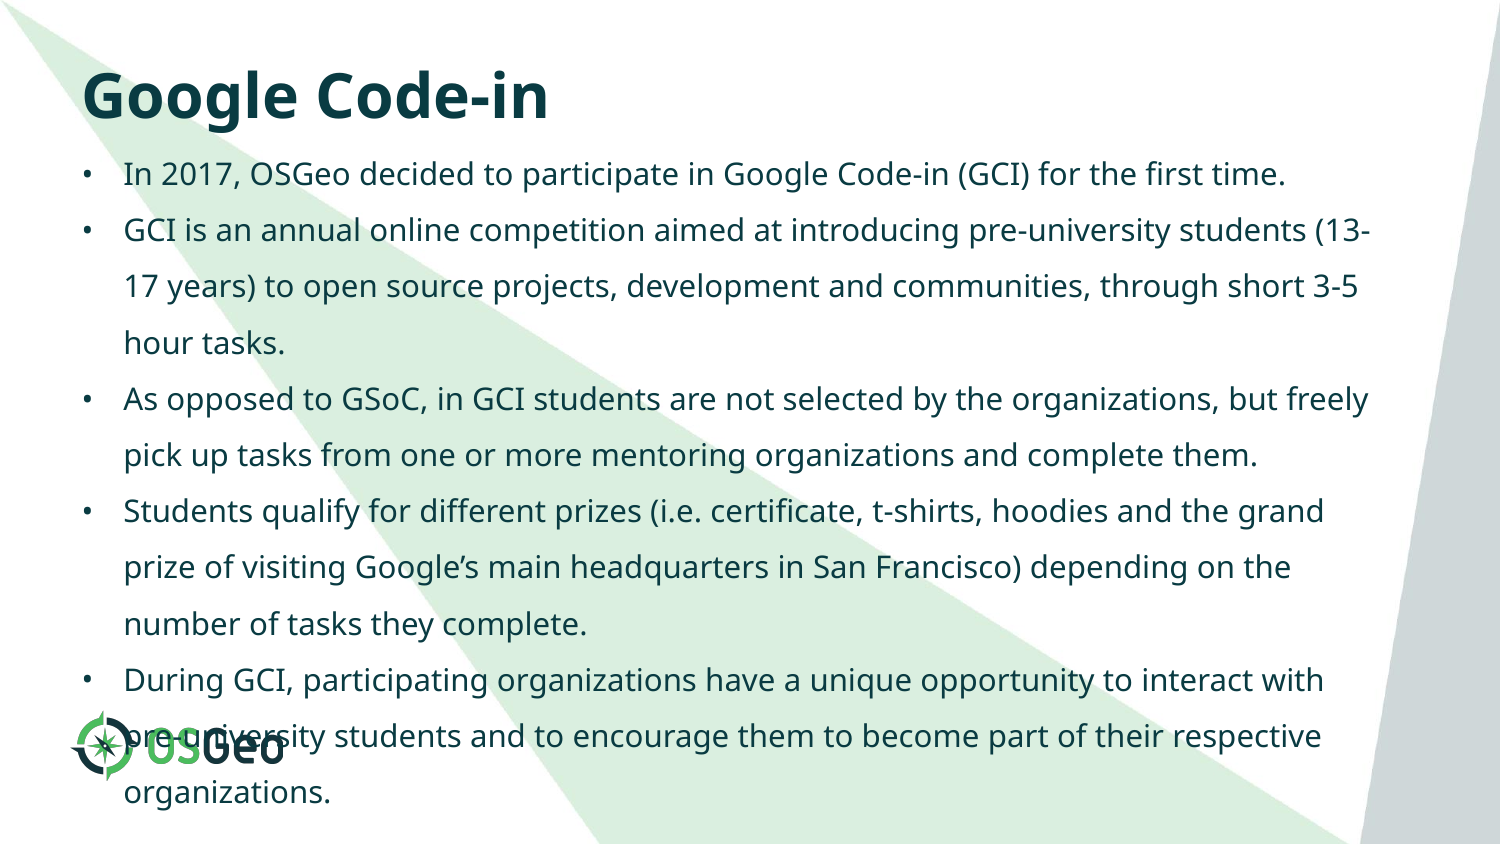

# Google Code-in
In 2017, OSGeo decided to participate in Google Code-in (GCI) for the first time.
GCI is an annual online competition aimed at introducing pre-university students (13-17 years) to open source projects, development and communities, through short 3-5 hour tasks.
As opposed to GSoC, in GCI students are not selected by the organizations, but freely pick up tasks from one or more mentoring organizations and complete them.
Students qualify for different prizes (i.e. certificate, t-shirts, hoodies and the grand prize of visiting Google’s main headquarters in San Francisco) depending on the number of tasks they complete.
During GCI, participating organizations have a unique opportunity to interact with pre-university students and to encourage them to become part of their respective organizations.